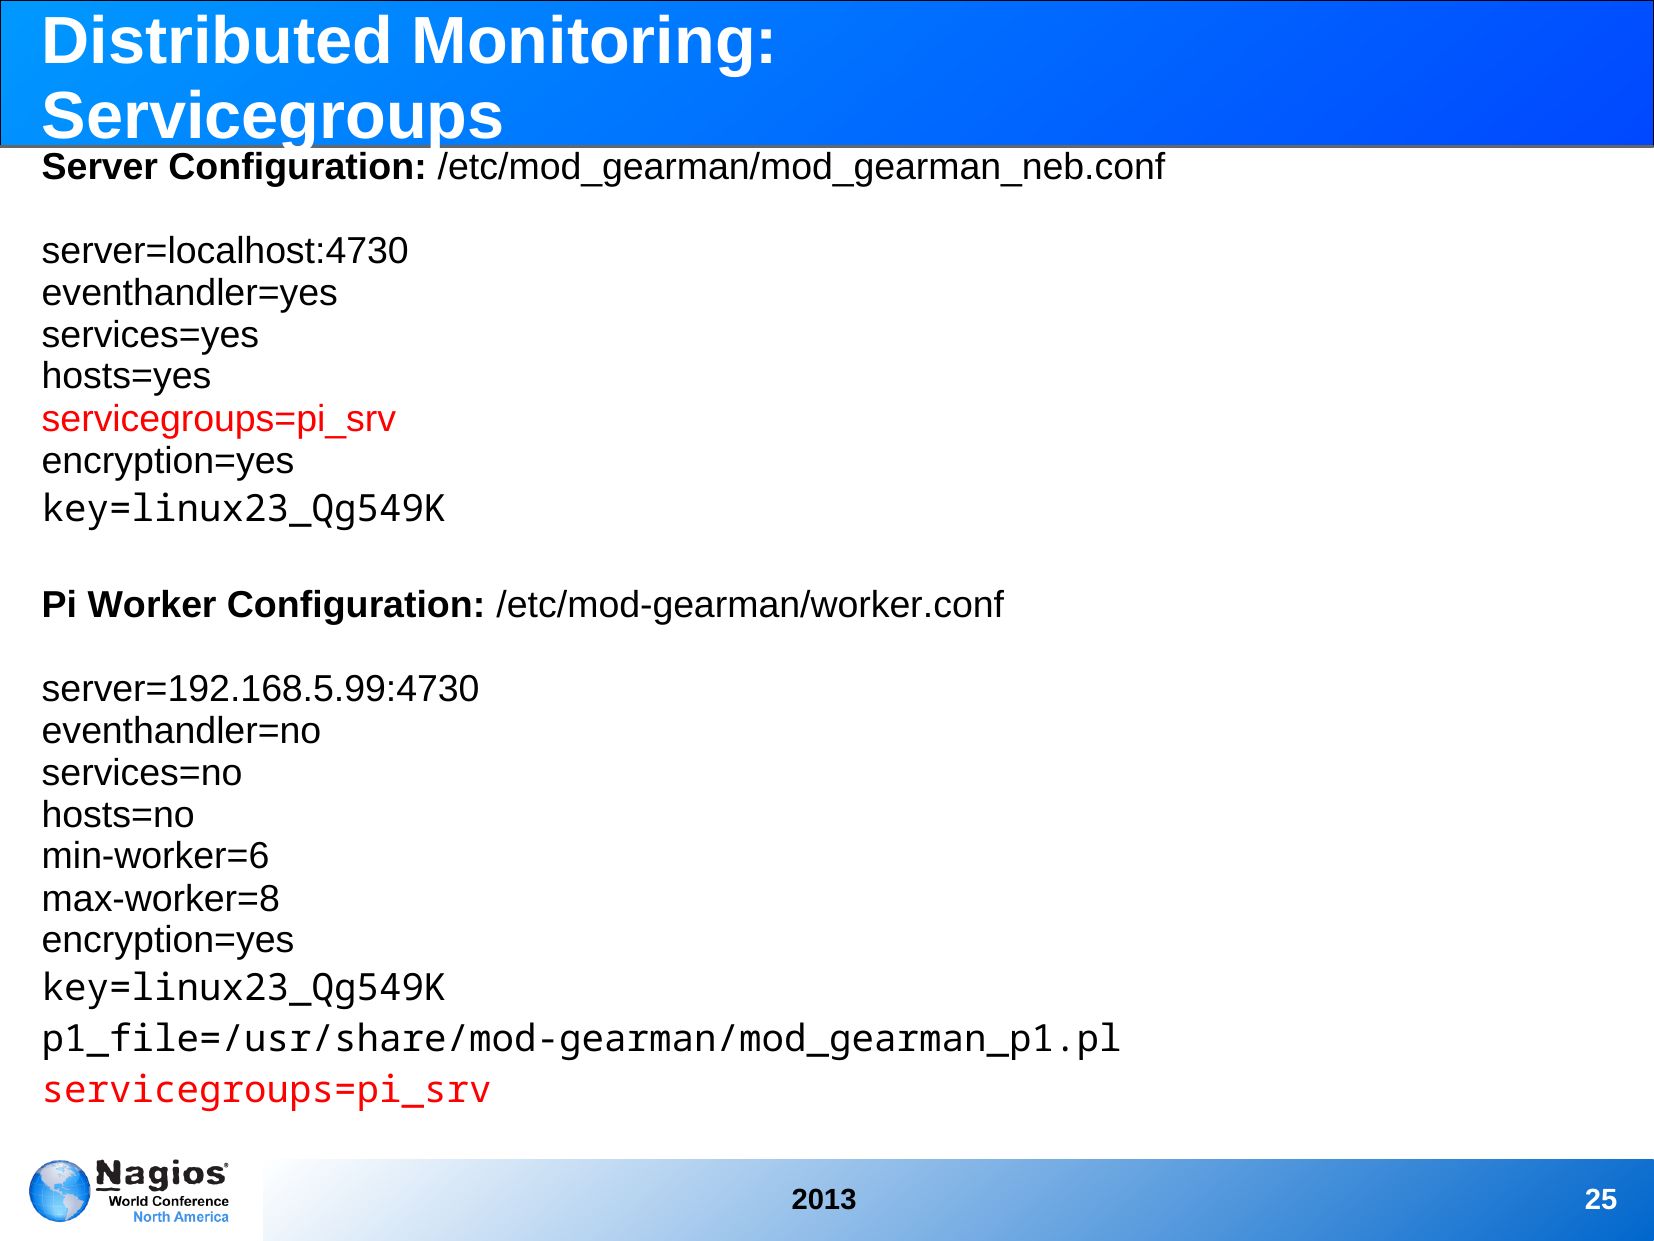

# Distributed Monitoring: Servicegroups
Server Configuration: /etc/mod_gearman/mod_gearman_neb.conf
server=localhost:4730
eventhandler=yes
services=yes
hosts=yes
servicegroups=pi_srv
encryption=yes
key=linux23_Qg549K
Pi Worker Configuration: /etc/mod-gearman/worker.conf
server=192.168.5.99:4730
eventhandler=no
services=no
hosts=no
min-worker=6
max-worker=8
encryption=yes
key=linux23_Qg549K
p1_file=/usr/share/mod-gearman/mod_gearman_p1.pl
servicegroups=pi_srv
2011
25